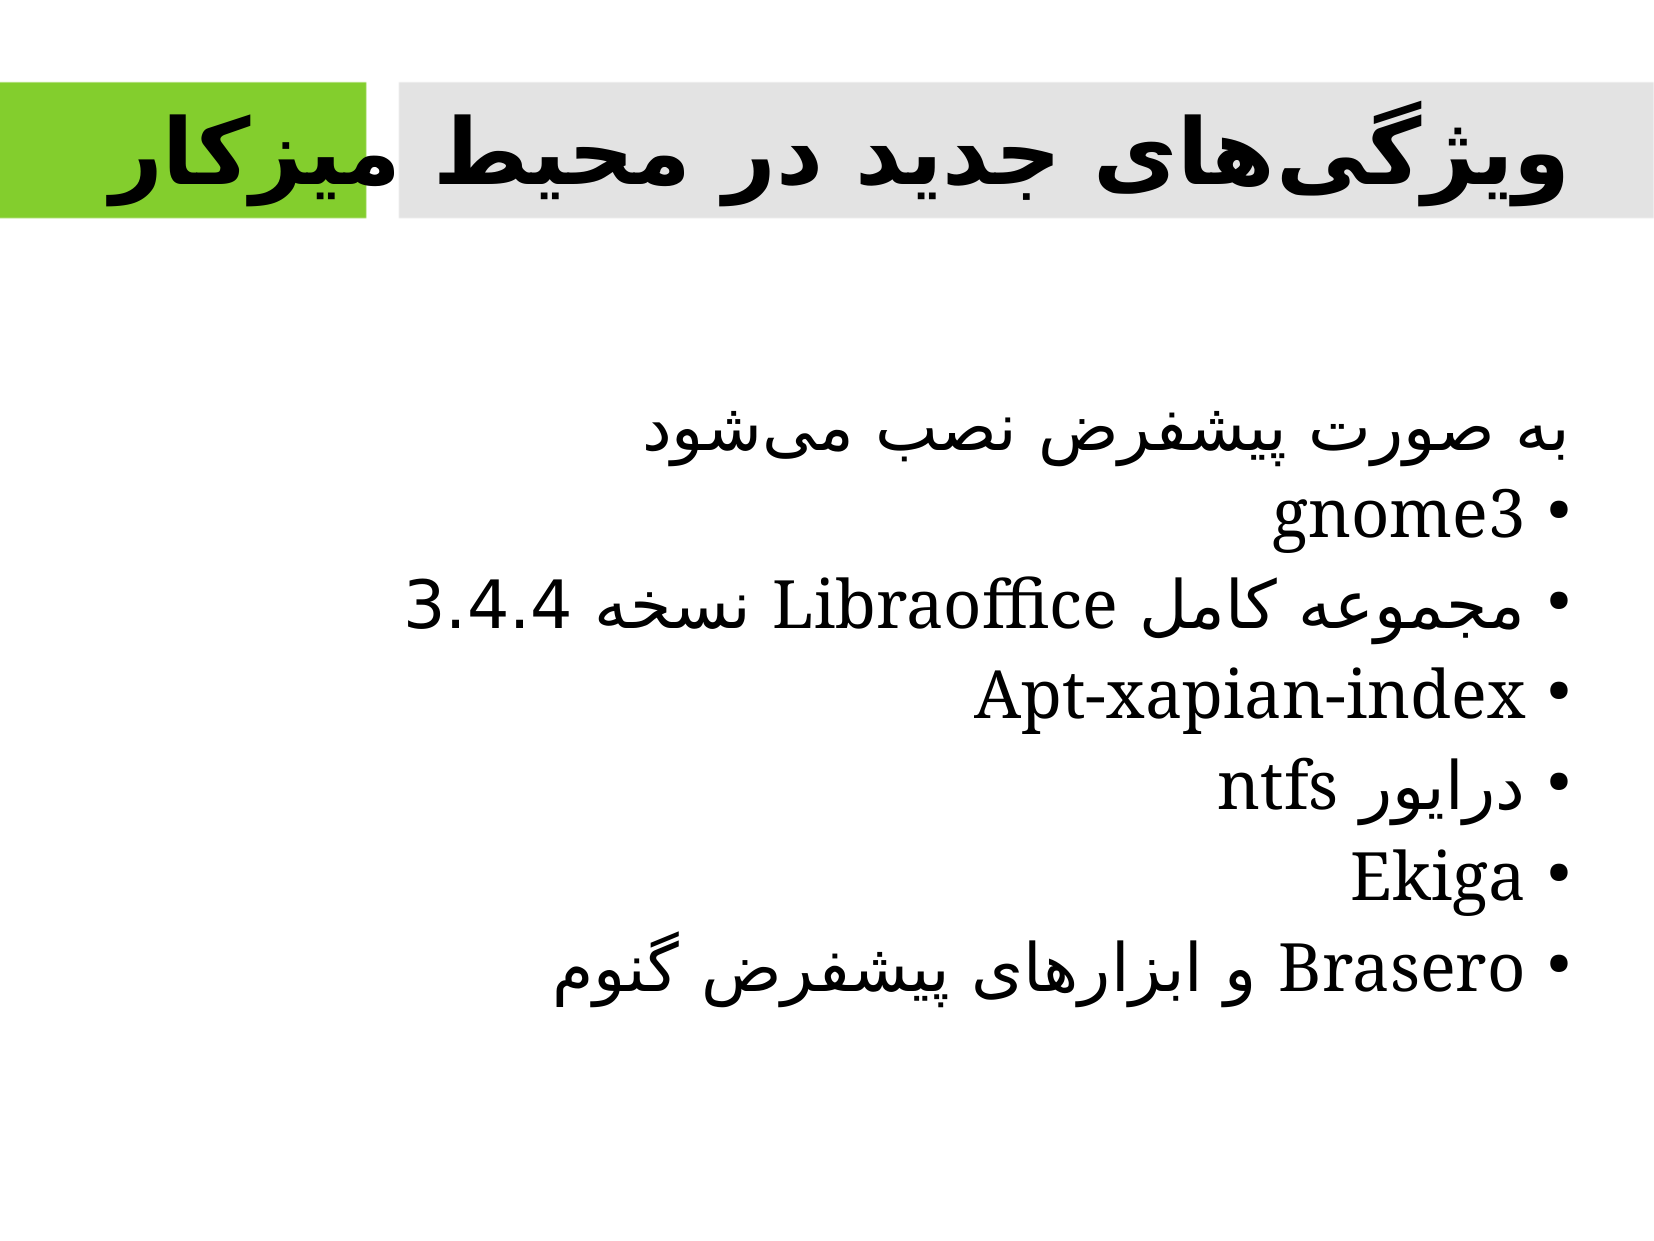

# ویژگی‌های جدید در محیط میزکار
به صورت پیشفرض نصب می‌شود
 gnome3
 مجموعه کامل Libraoffice نسخه 3.4.4
 Apt-xapian-index
 درایور ntfs
 Ekiga
 Brasero و ابزارهای پیشفرض گنوم